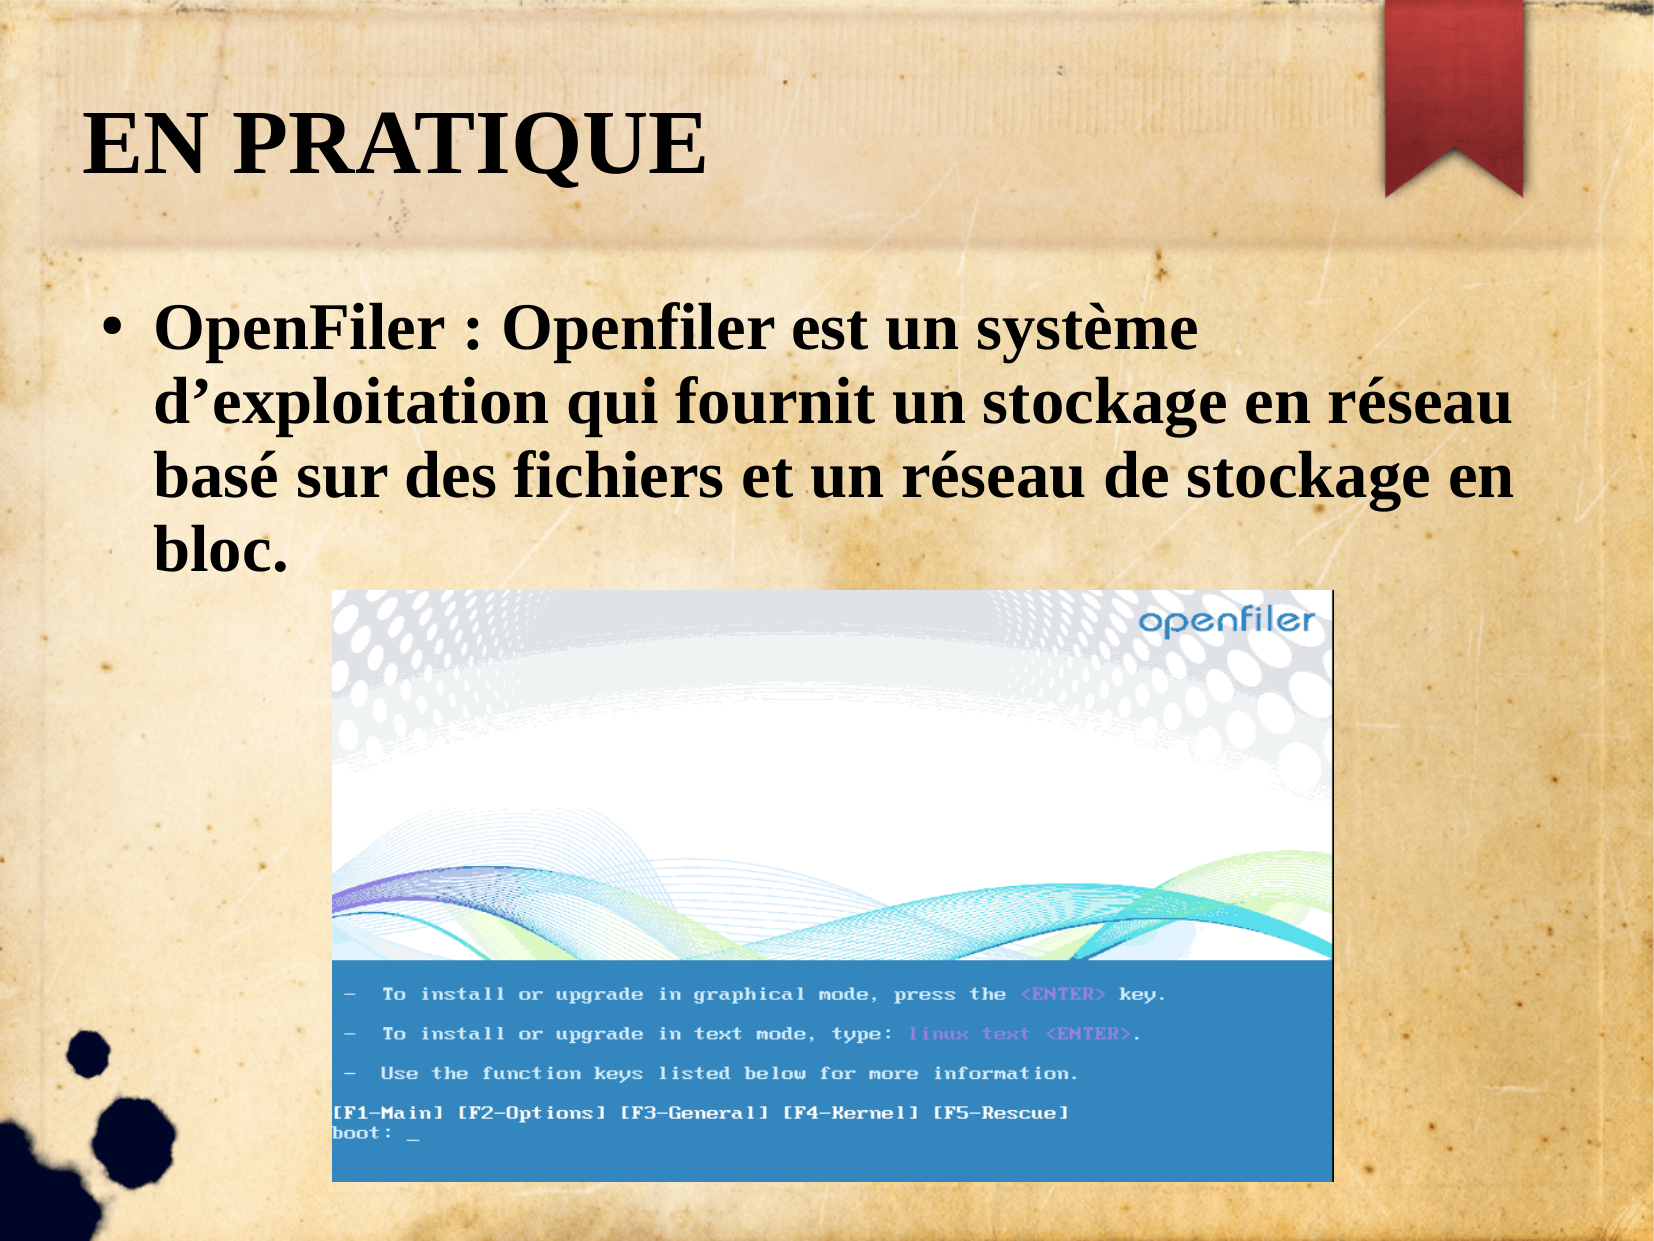

# EN PRATIQUE
OpenFiler : Openfiler est un système d’exploitation qui fournit un stockage en réseau basé sur des fichiers et un réseau de stockage en bloc.